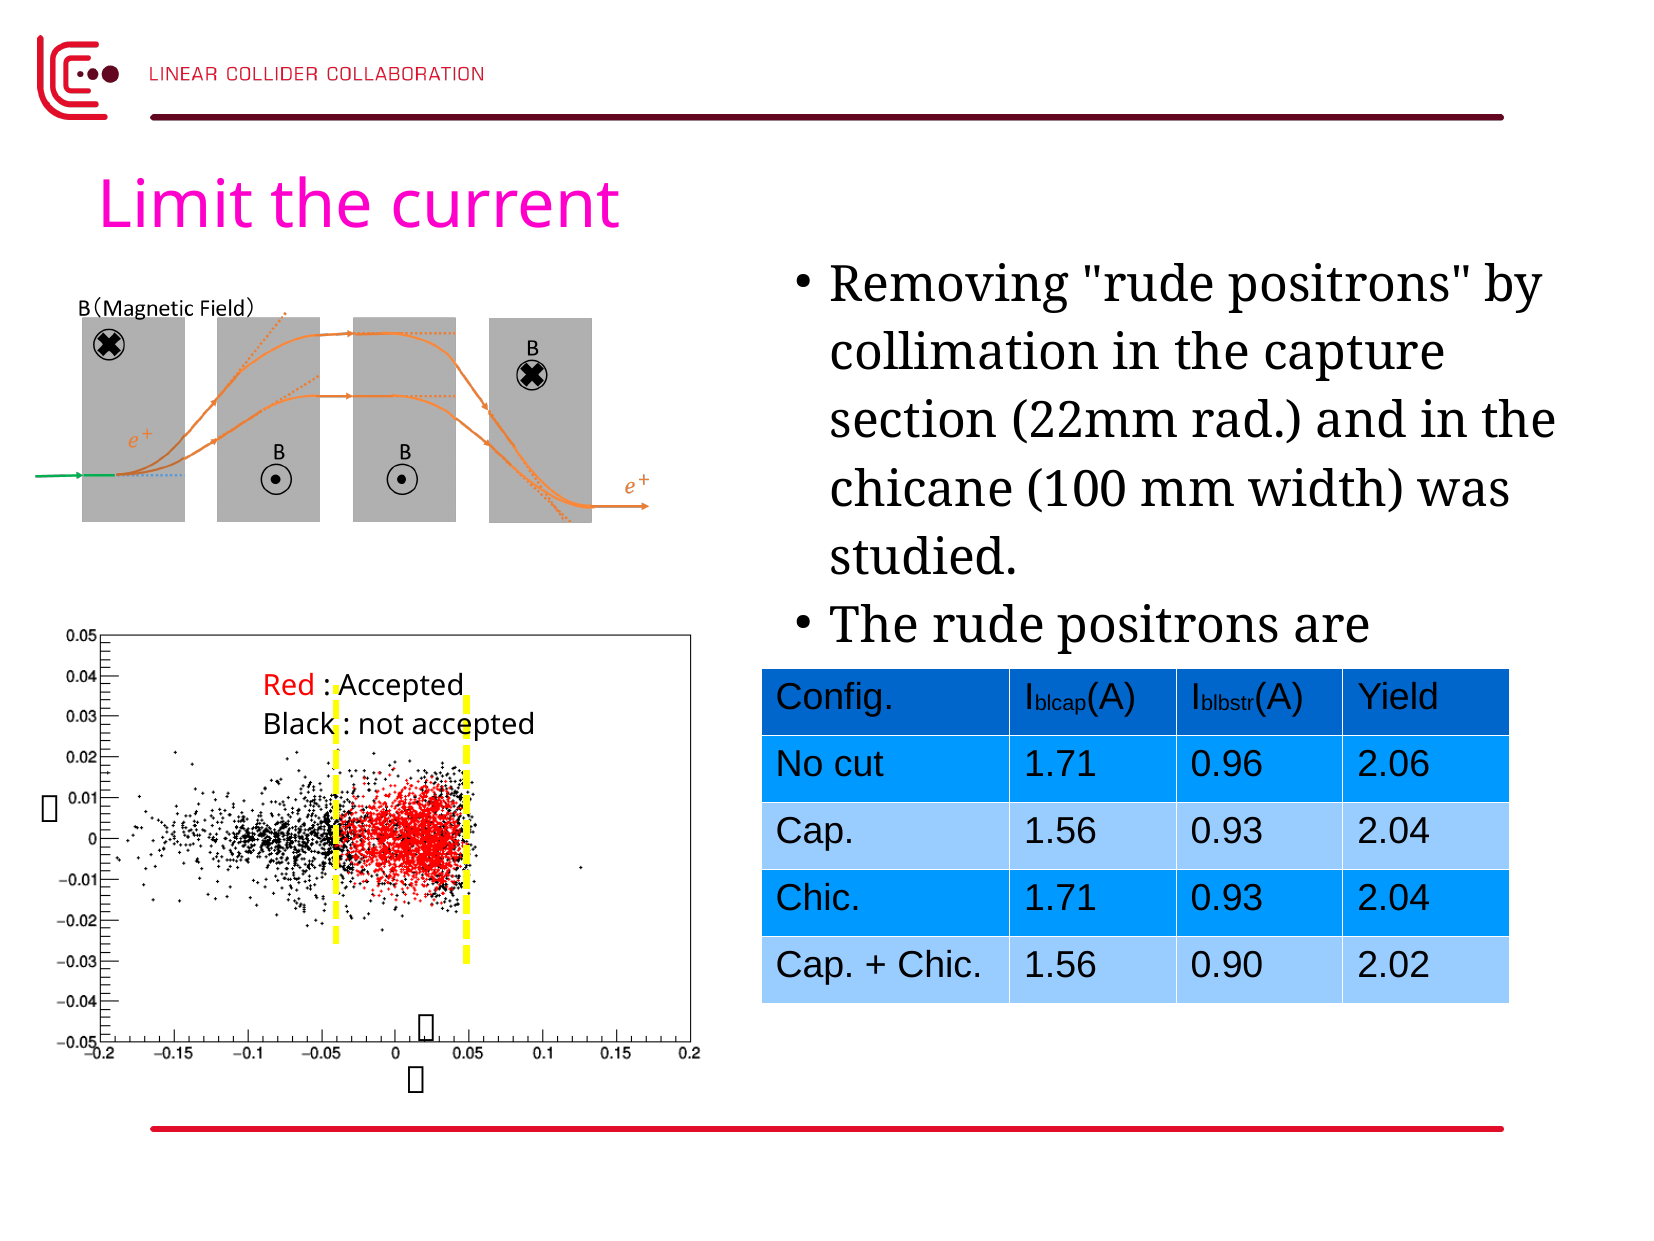

# Limit the current
Removing "rude positrons" by collimation in the capture section (22mm rad.) and in the chicane (100 mm width) was studied.
The rude positrons are decreased 15% with 7% less yield.
Red : Accepted
Black : not accepted
| Config. | Iblcap(A) | Iblbstr(A) | Yield |
| --- | --- | --- | --- |
| No cut | 1.71 | 0.96 | 2.06 |
| Cap. | 1.56 | 0.93 | 2.04 |
| Chic. | 1.71 | 0.93 | 2.04 |
| Cap. + Chic. | 1.56 | 0.90 | 2.02 |
ｙ
ｘ
ｘ